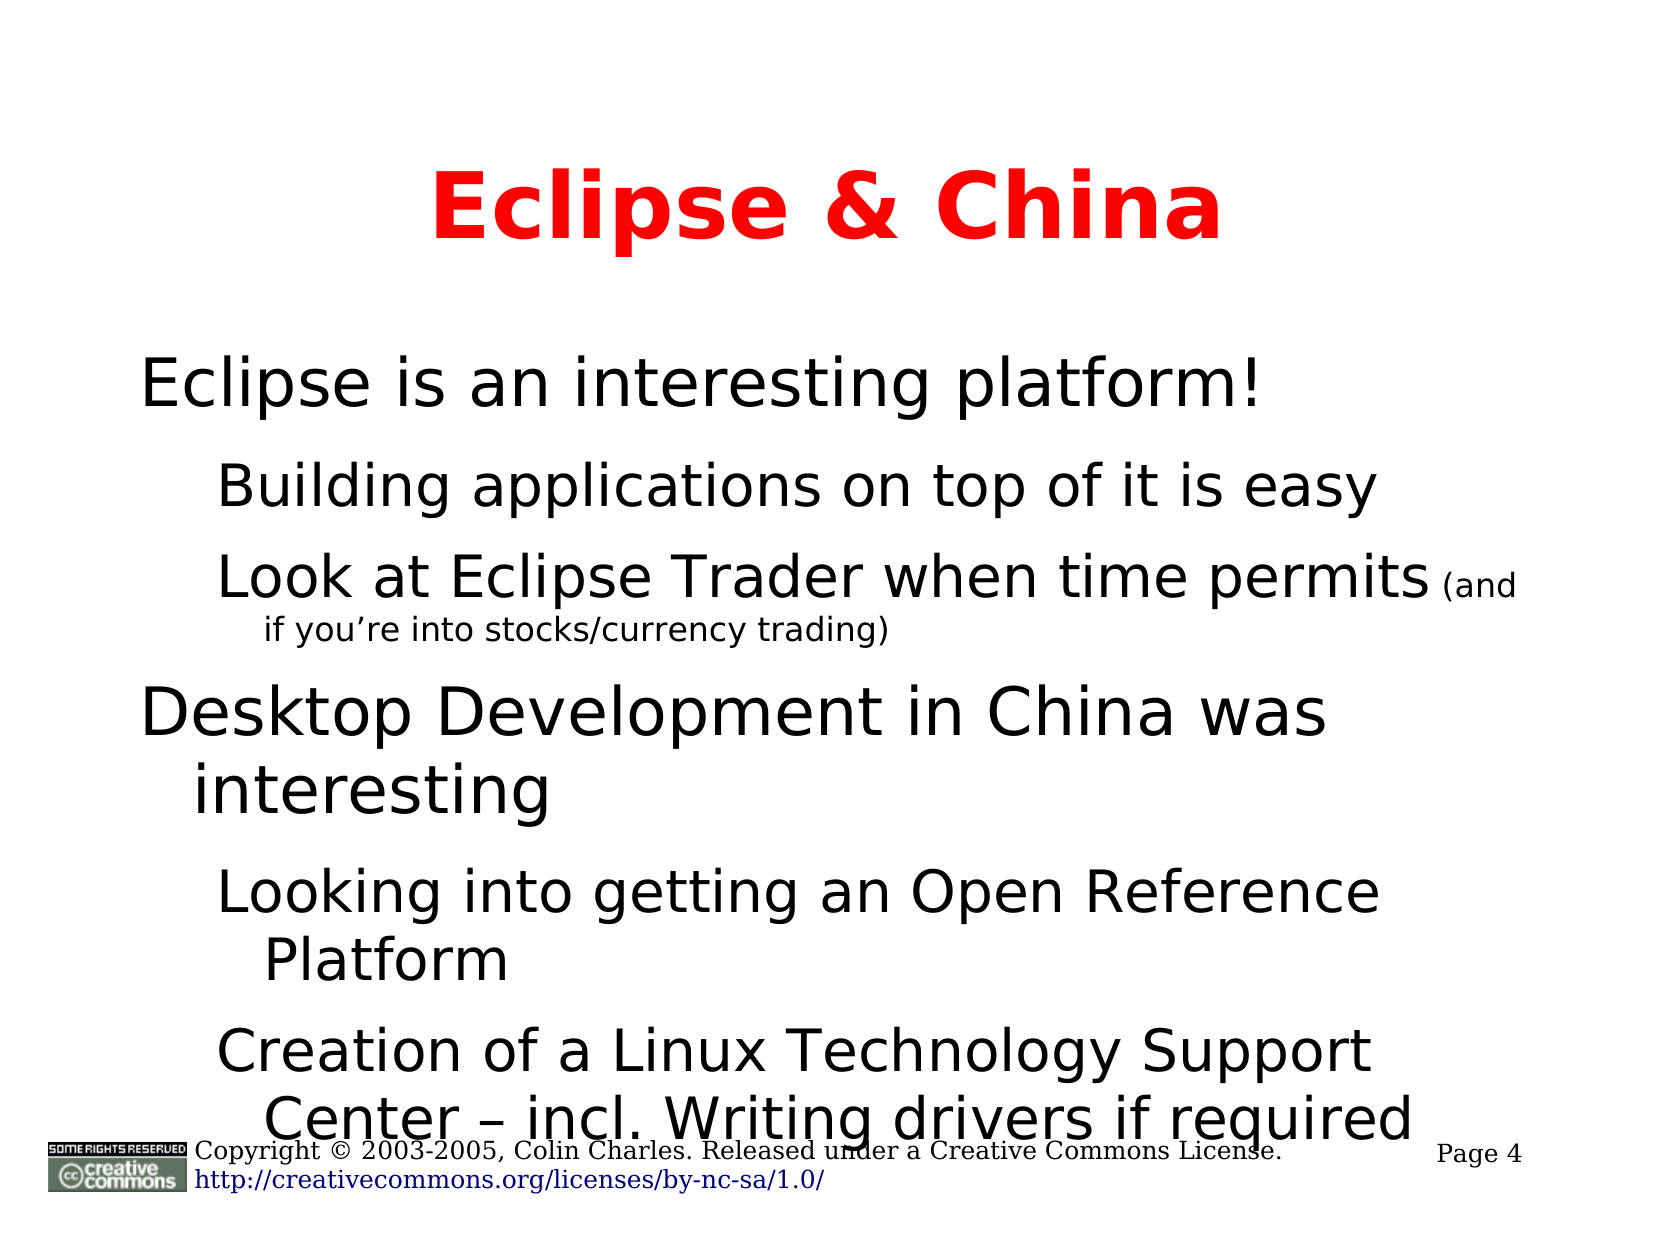

# Eclipse & China
Eclipse is an interesting platform!
Building applications on top of it is easy
Look at Eclipse Trader when time permits (and if you’re into stocks/currency trading)
Desktop Development in China was interesting
Looking into getting an Open Reference Platform
Creation of a Linux Technology Support Center – incl. Writing drivers if required